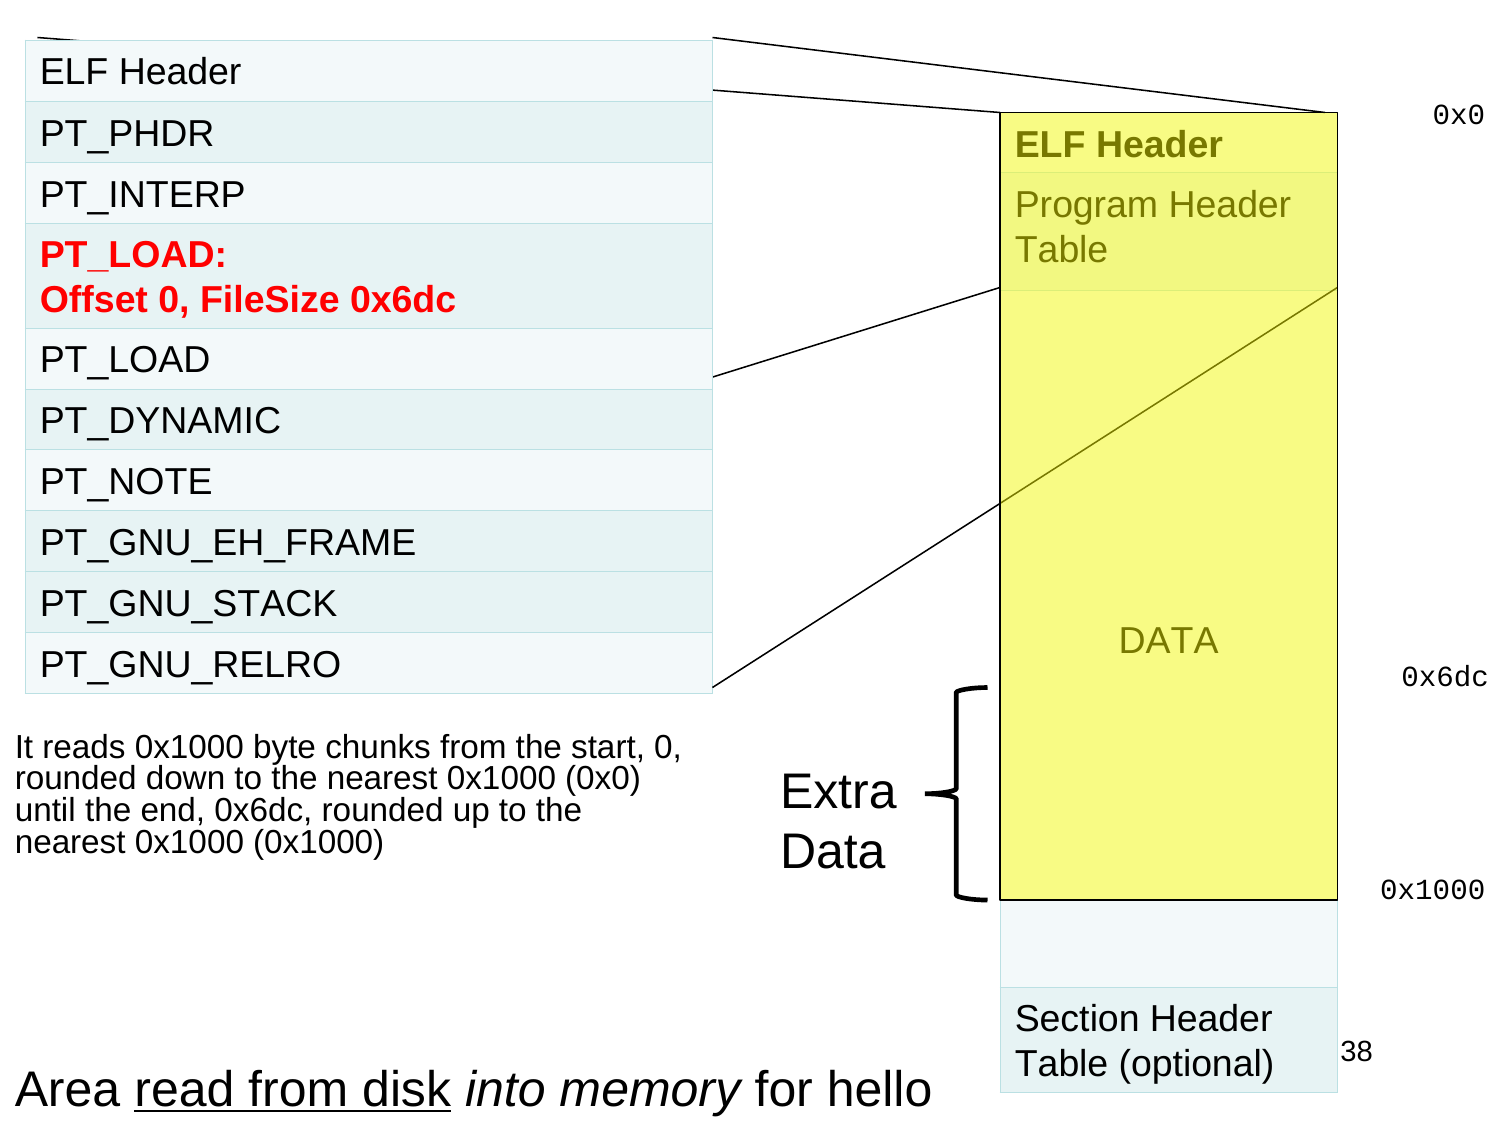

| ELF Header |
| --- |
| PT\_PHDR |
| PT\_INTERP |
| PT\_LOAD: Offset 0, FileSize 0x6dc |
| PT\_LOAD |
| PT\_DYNAMIC |
| PT\_NOTE |
| PT\_GNU\_EH\_FRAME |
| PT\_GNU\_STACK |
| PT\_GNU\_RELRO |
0x0
| ELF Header |
| --- |
| Program Header Table |
| DATA |
| Section Header Table (optional) |
0x6dc
It reads 0x1000 byte chunks from the start, 0, rounded down to the nearest 0x1000 (0x0) until the end, 0x6dc, rounded up to the nearest 0x1000 (0x1000)
Extra
Data
0x1000
Area read from disk into memory for hello